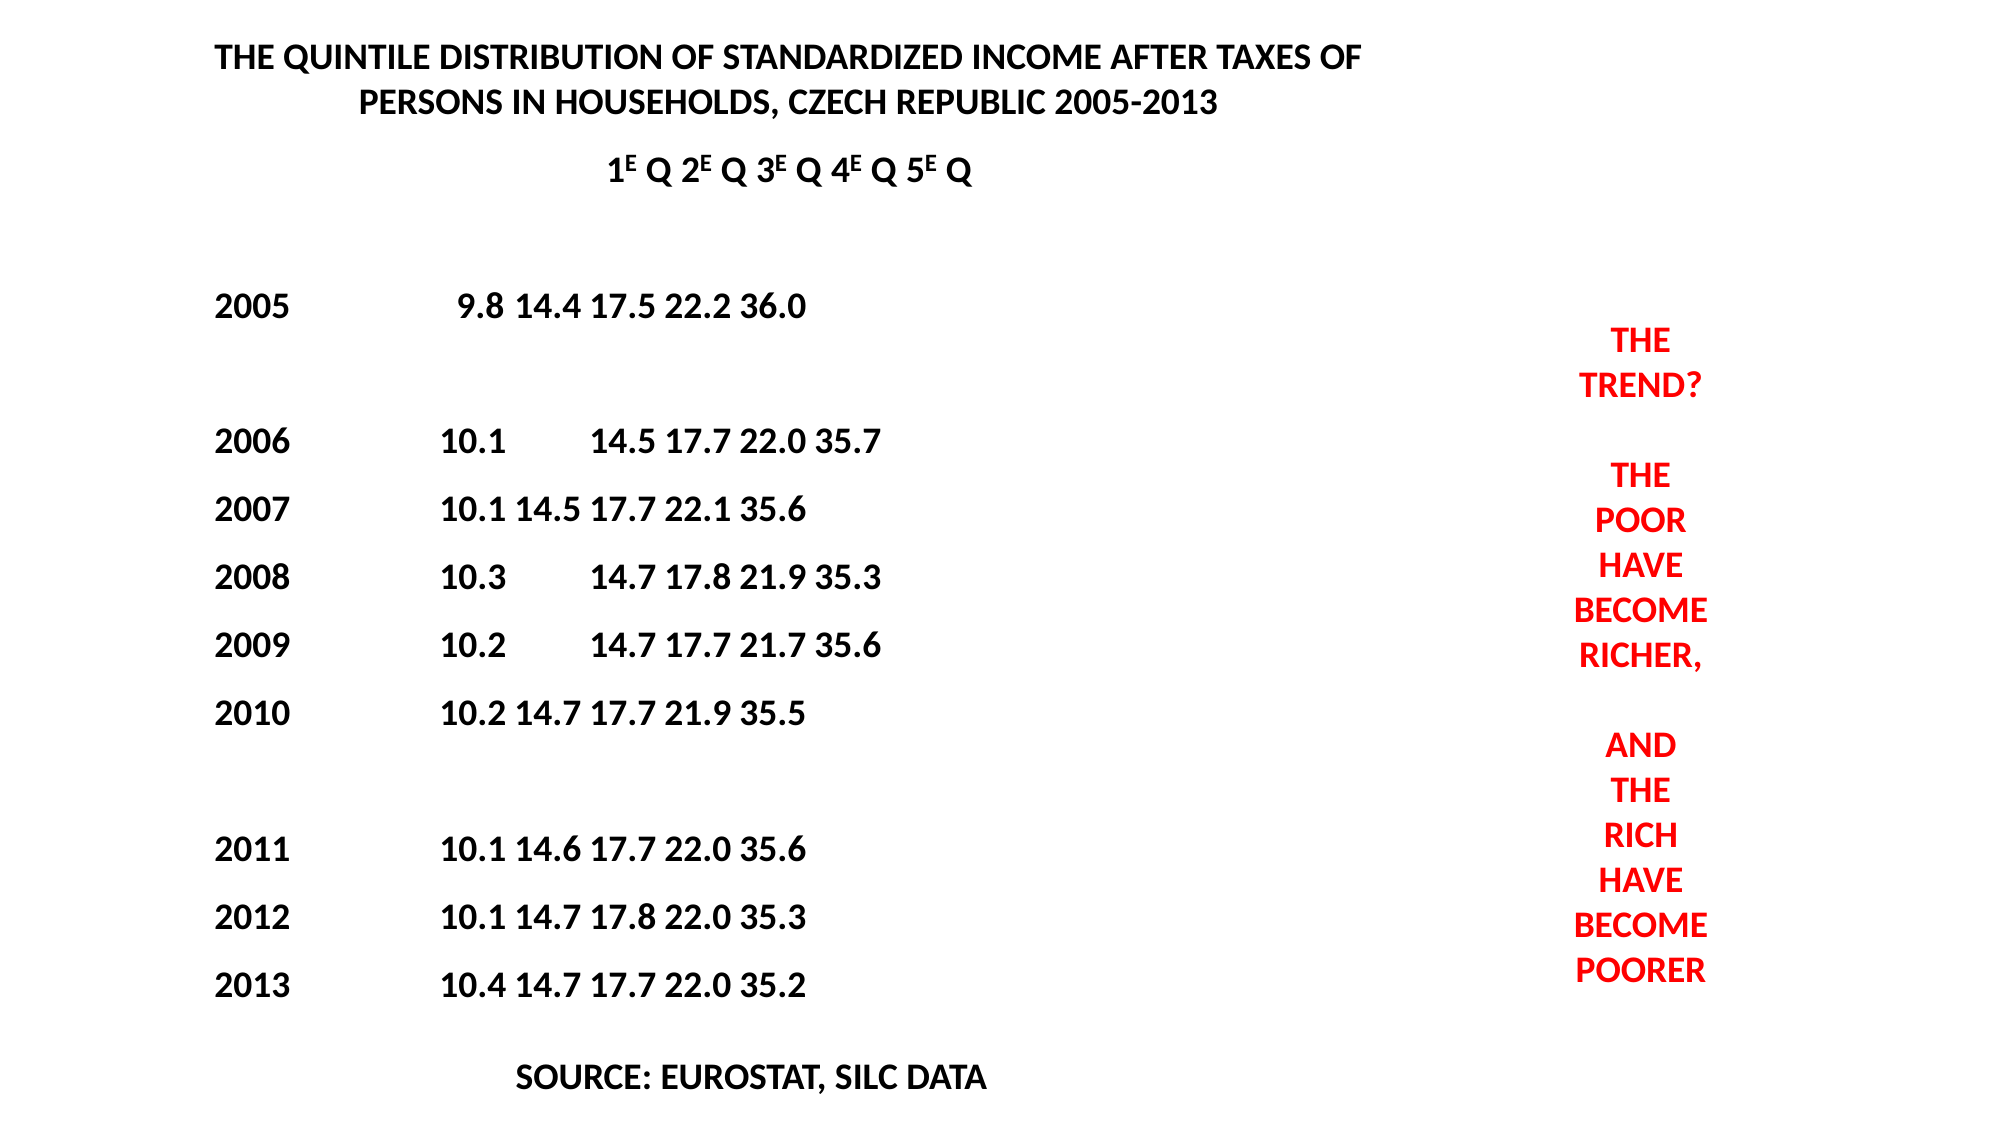

THE QUINTILE DISTRIBUTION OF STANDARDIZED INCOME AFTER TAXES OF PERSONS IN HOUSEHOLDS, CZECH REPUBLIC 2005-2013
1E Q	2E Q	3E Q	4E Q	5E Q
2005		 9.8	14.4	17.5	22.2	36.0
2006		10.1 	14.5	17.7	22.0	35.7
2007		10.1	14.5	17.7	22.1	35.6
2008	 	10.3 	14.7	17.8	21.9	35.3
2009		10.2 	14.7	17.7	21.7	35.6
2010		10.2	14.7	17.7	21.9	35.5
2011		10.1	14.6	17.7	22.0	35.6
2012		10.1	14.7	17.8	22.0	35.3
2013		10.4	14.7	17.7	22.0	35.2
THE TREND?
THE POOR HAVE BECOME RICHER,
AND THE RICH HAVE BECOME POORER
SOURCE: EUROSTAT, SILC DATA